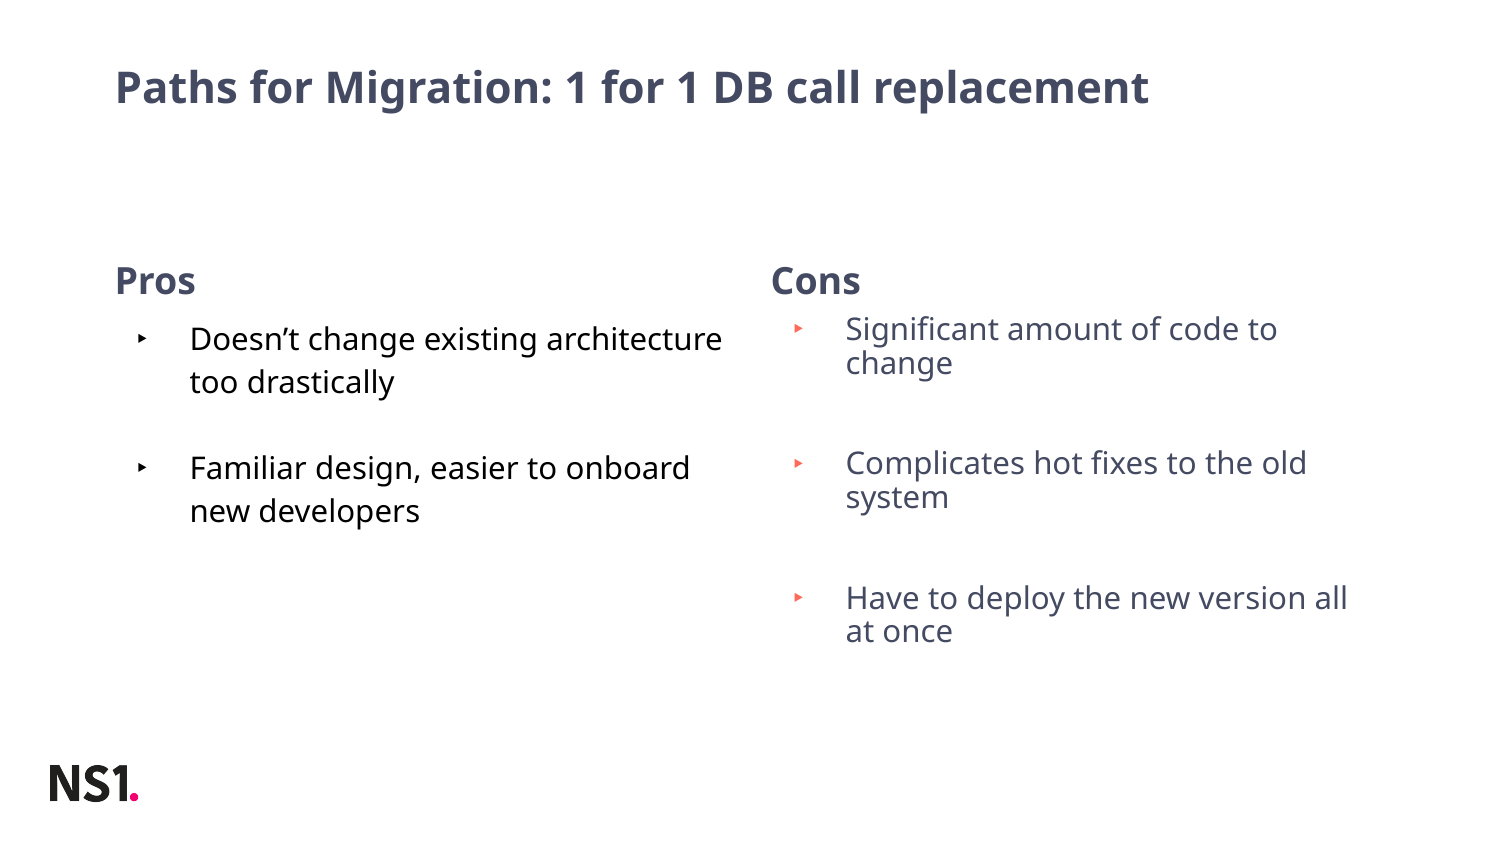

# Paths for Migration: 1 for 1 DB call replacement
Pros
Cons
Doesn’t change existing architecture too drastically
Familiar design, easier to onboard new developers
Significant amount of code to change
Complicates hot fixes to the old system
Have to deploy the new version all at once